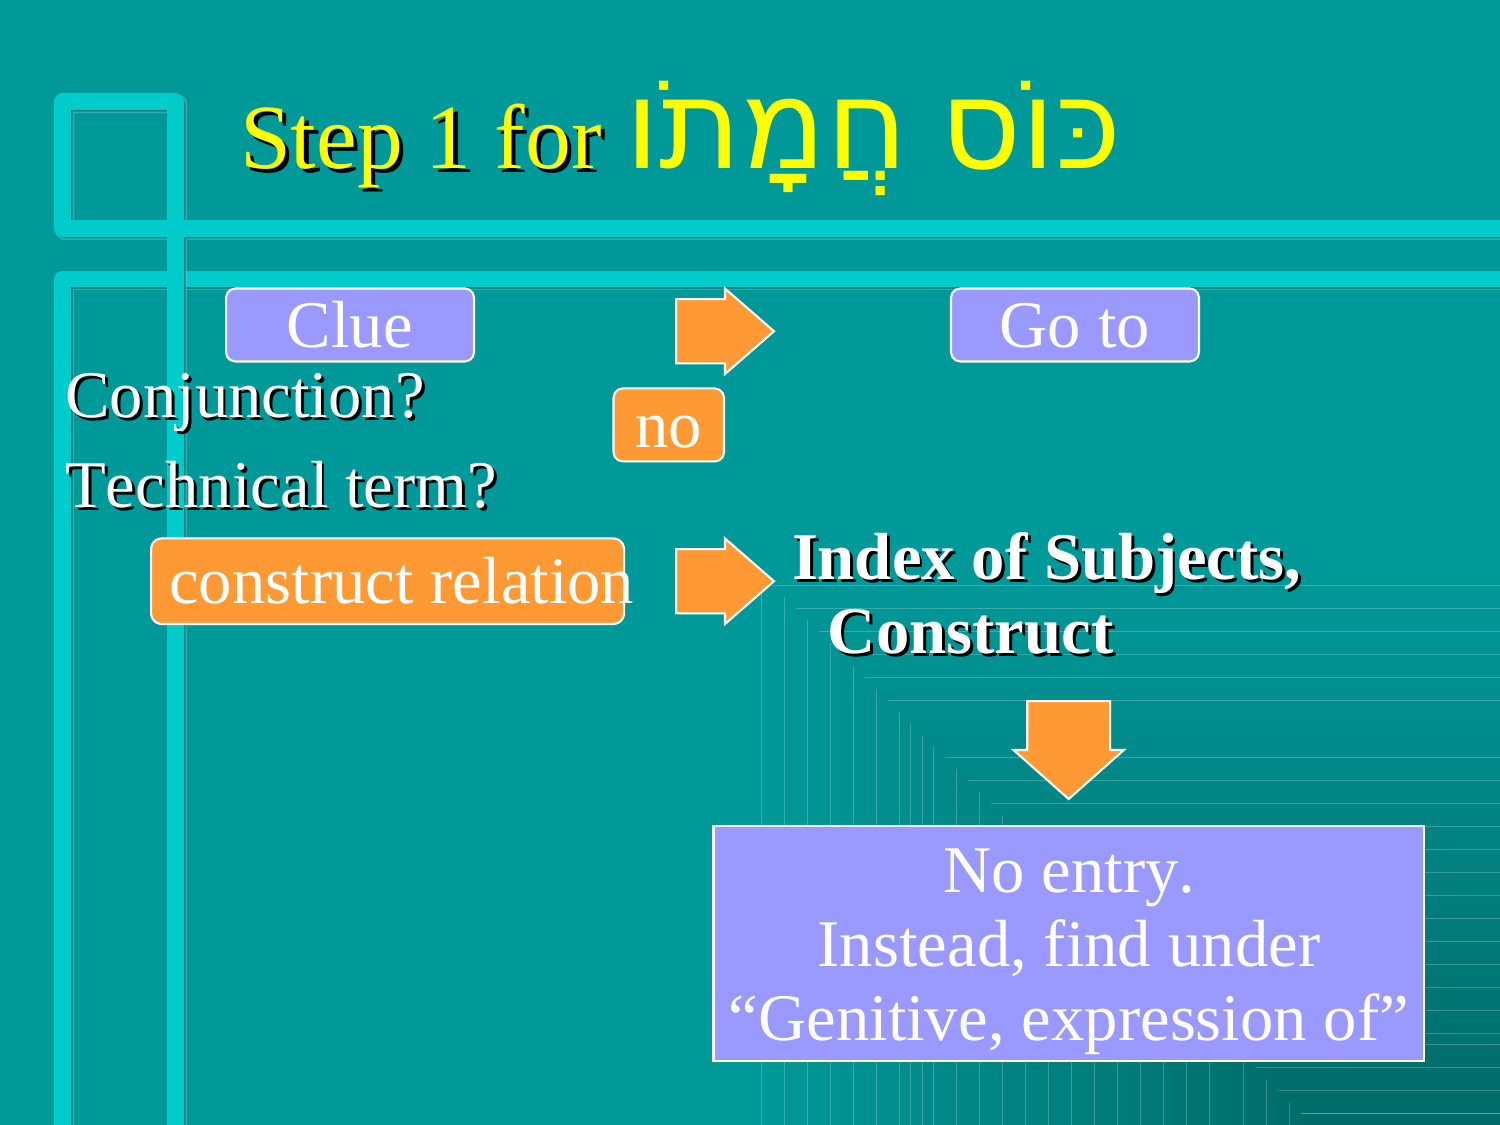

# Step 1 for כּוֹס חֲמָתֹו
Clue
Go to
Conjunction?
Technical term?
no
 Index of Subjects,
 Construct
construct relation
No entry.
Instead, find under
“Genitive, expression of”